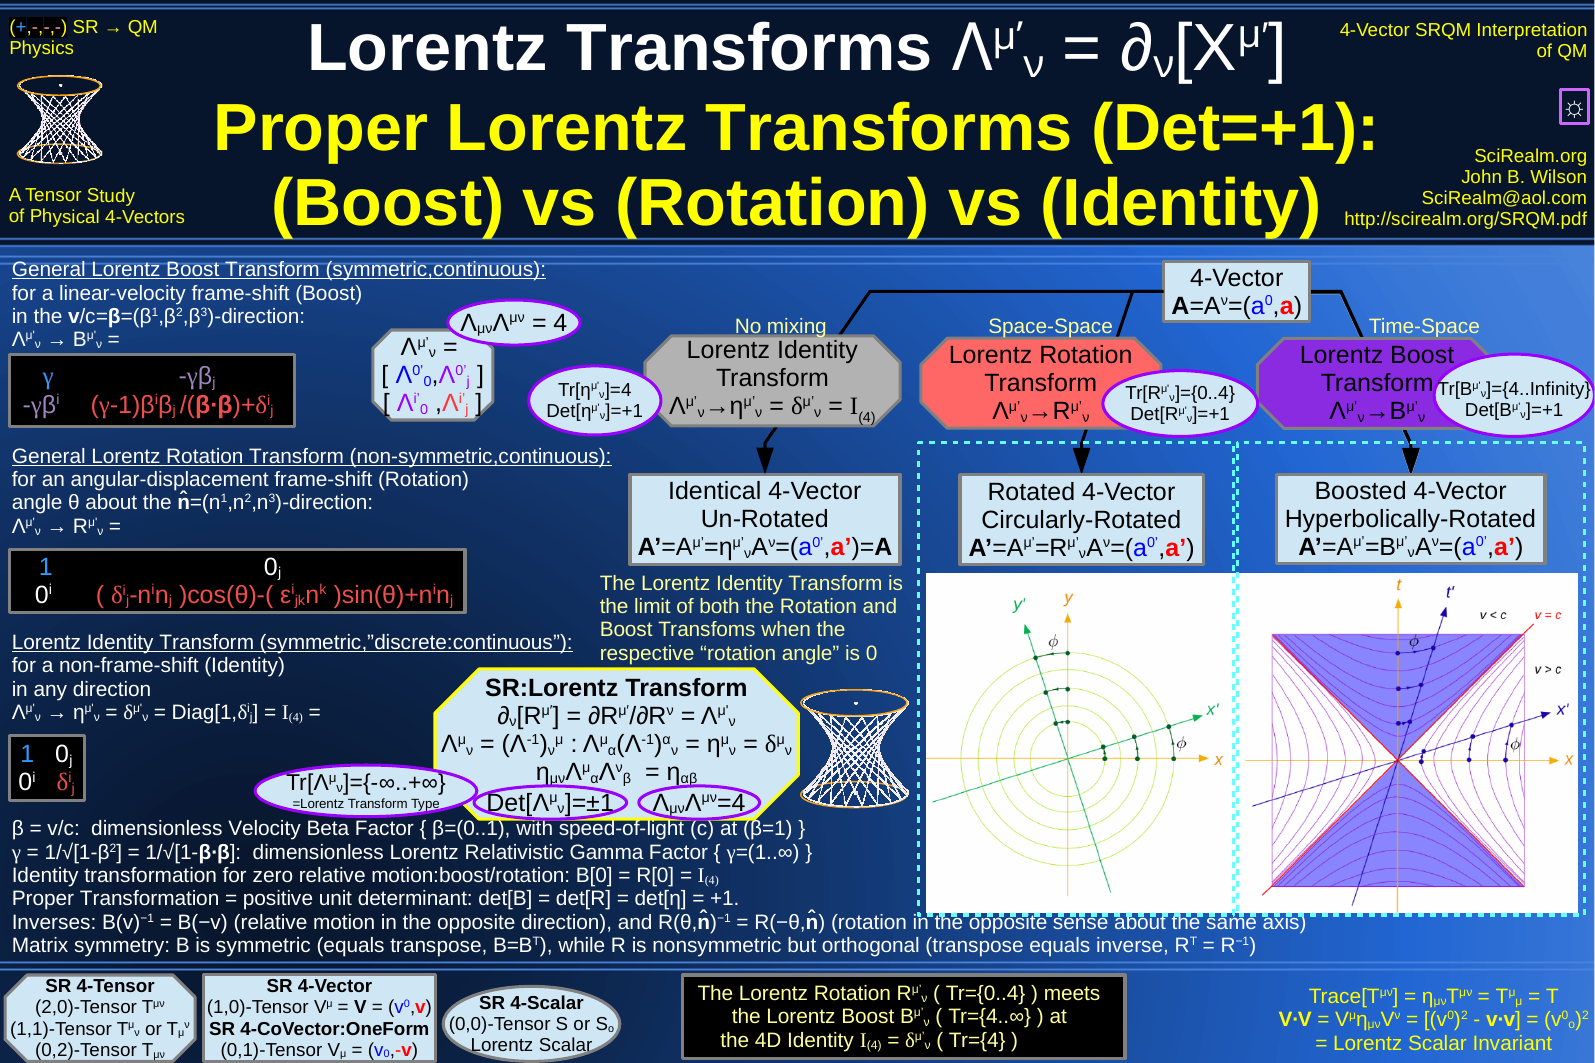

# Lorentz Transforms Λμ’ν = ∂ν[Xμ′] Proper Lorentz Transforms (Det=+1): (Boost) vs (Rotation) vs (Identity)
(+,-,-,-) SR → QM
Physics
A Tensor Study
of Physical 4-Vectors
4-Vector SRQM Interpretation
of QM
SciRealm.org
John B. Wilson
SciRealm@aol.com
http://scirealm.org/SRQM.pdf
☼
General Lorentz Boost Transform (symmetric,continuous):
for a linear-velocity frame-shift (Boost)
in the v/c=β=(β1,β2,β3)-direction:
Λμ'ν → Bμ'ν =
General Lorentz Rotation Transform (non-symmetric,continuous):
for an angular-displacement frame-shift (Rotation)
angle θ about the n̂=(n1,n2,n3)-direction:
Λμ'ν → Rμ'ν =
Lorentz Identity Transform (symmetric,”discrete:continuous”):
for a non-frame-shift (Identity)
in any direction
Λμ'ν → ημ'ν = δμ'ν = Diag[1,δij] = I(4) =
β = v/c: dimensionless Velocity Beta Factor { β=(0..1), with speed-of-light (c) at (β=1) }
γ = 1/√[1-β2] = 1/√[1-β∙β]: dimensionless Lorentz Relativistic Gamma Factor { γ=(1..∞) }
Identity transformation for zero relative motion:boost/rotation: B[0] = R[0] = I(4)
Proper Transformation = positive unit determinant: det[B] = det[R] = det[η] = +1.
Inverses: B(v)−1 = B(−v) (relative motion in the opposite direction), and R(θ,n̂)−1 = R(−θ,n̂) (rotation in the opposite sense about the same axis)
Matrix symmetry: B is symmetric (equals transpose, B=BT), while R is nonsymmetric but orthogonal (transpose equals inverse, RT = R−1)
4-Vector
A=Aν=(a0,a)
ΛμνΛμν = 4
No mixing		 Space-Space			 Time-Space
Λμ’ν =
[ Λ0’0,Λ0’j ]
[ Λi’0 ,Λi’j ]
Lorentz Identity
Transform
Λμ’ν→ημ’ν = δμ’ν = I(4)
Lorentz Rotation
Transform
Λμ’ν→Rμ’ν
Lorentz Boost
Transform
Λμ’ν→Bμ’ν
Tr[Bμ'ν]={4..Infinity}
Det[Bμ'ν]=+1
 γ		-γβj
 -γβi	(γ-1)βiβj /(β∙β)+δij
Tr[ημ'ν]=4
Det[ημ'ν]=+1
Tr[Rμ'ν]={0..4}
Det[Rμ'ν]=+1
Identical 4-Vector
Un-Rotated
A’=Aμ’=ημ’νAν=(a0’,a’)=A
Rotated 4-Vector
Circularly-Rotated
A’=Aμ’=Rμ’νAν=(a0’,a’)
Boosted 4-Vector
Hyperbolically-Rotated
A’=Aμ’=Bμ’νAν=(a0’,a’)
1 		0j
 0i 	( δij-ninj )cos(θ)-( εijknk )sin(θ)+ninj
The Lorentz Identity Transform is the limit of both the Rotation and Boost Transfoms when the respective “rotation angle” is 0
SR:Lorentz Transform
∂ν[Rμ′] = ∂Rμ′/∂Rν = Λμ'ν
Λμν = (Λ-1)νμ : Λμα(Λ-1)αν = ημν = δμν
ημνΛμαΛνβ = ηαβ
Det[Λμν]=±1
ΛμνΛμν=4
 1 0j
 0i δij
Tr[Λμν]={-∞..+∞}
=Lorentz Transform Type
SR 4-Tensor
(2,0)-Tensor Tμν
(1,1)-Tensor Tμν or Tμν
(0,2)-Tensor Tμν
SR 4-Vector
(1,0)-Tensor Vμ = V = (v0,v)
SR 4-CoVector:OneForm
(0,1)-Tensor Vμ = (v0,-v)
The Lorentz Rotation Rμ’ν ( Tr={0..4} ) meets
 the Lorentz Boost Bμ’ν ( Tr={4..∞} ) at
 the 4D Identity I(4) = δμ’ν ( Tr={4} )
Trace[Tμν] = ημνTμν = Tμμ = T
V∙V = VμημνVν = [(v0)2 - v∙v] = (v0o)2
= Lorentz Scalar Invariant
SR 4-Scalar
(0,0)-Tensor S or So
Lorentz Scalar